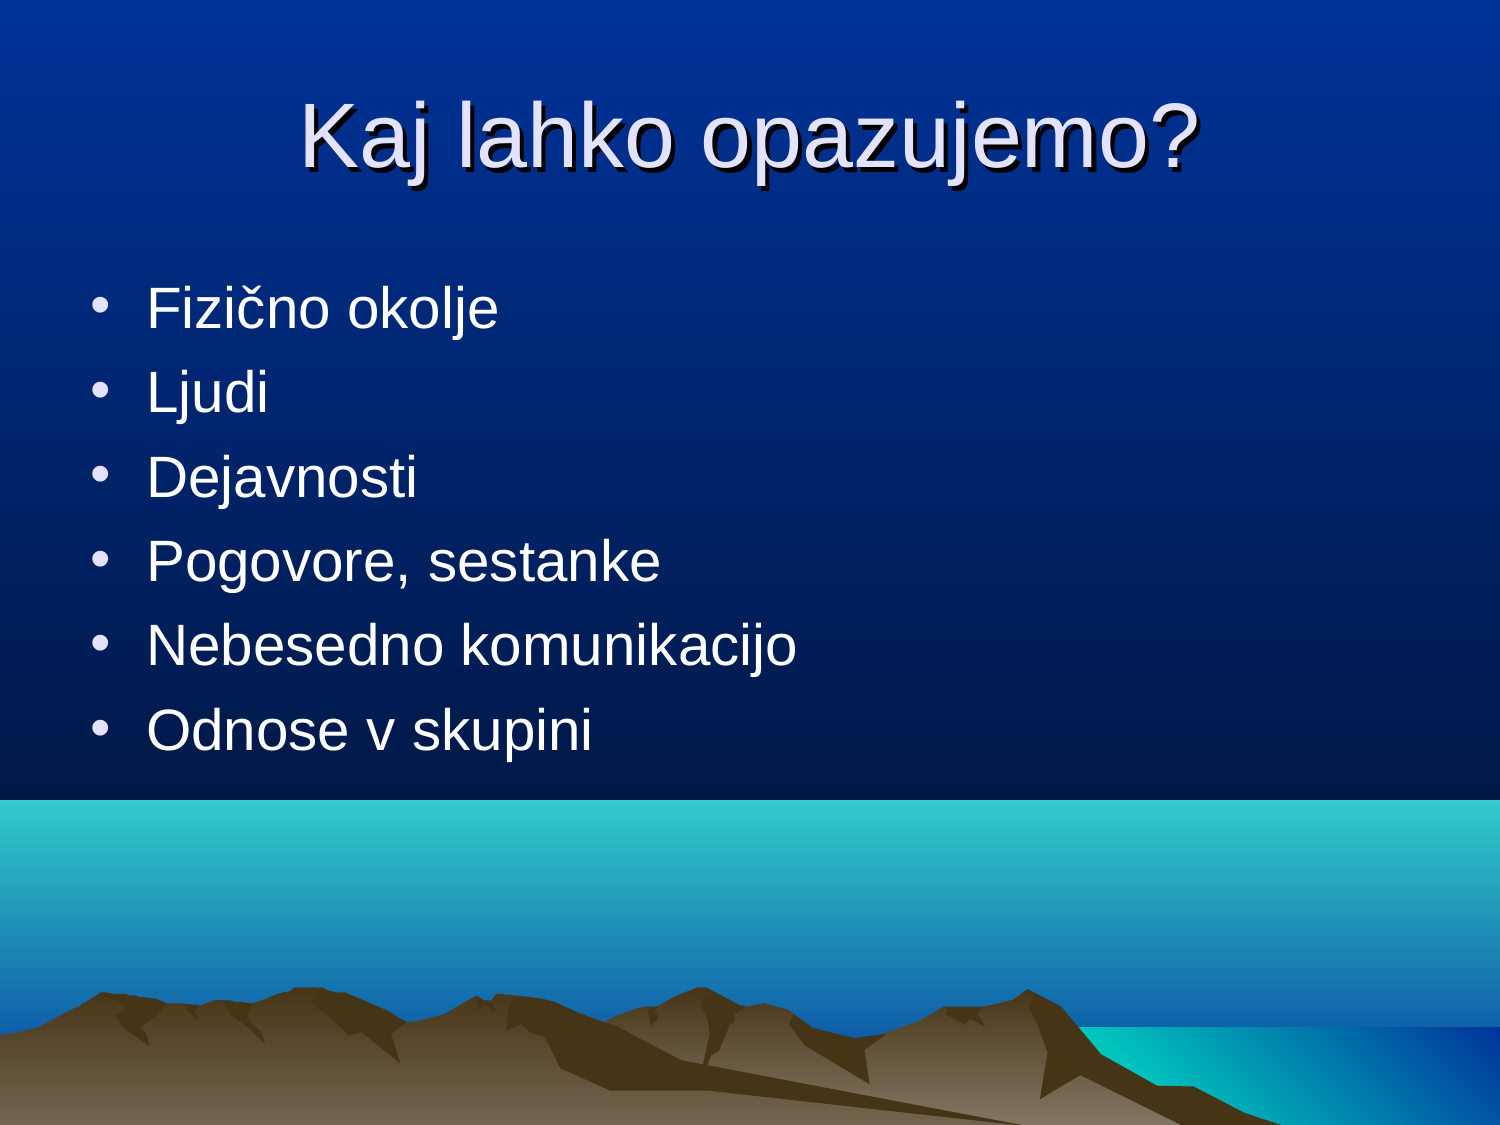

# Kaj lahko opazujemo?
Fizično okolje
Ljudi
Dejavnosti
Pogovore, sestanke
Nebesedno komunikacijo
Odnose v skupini